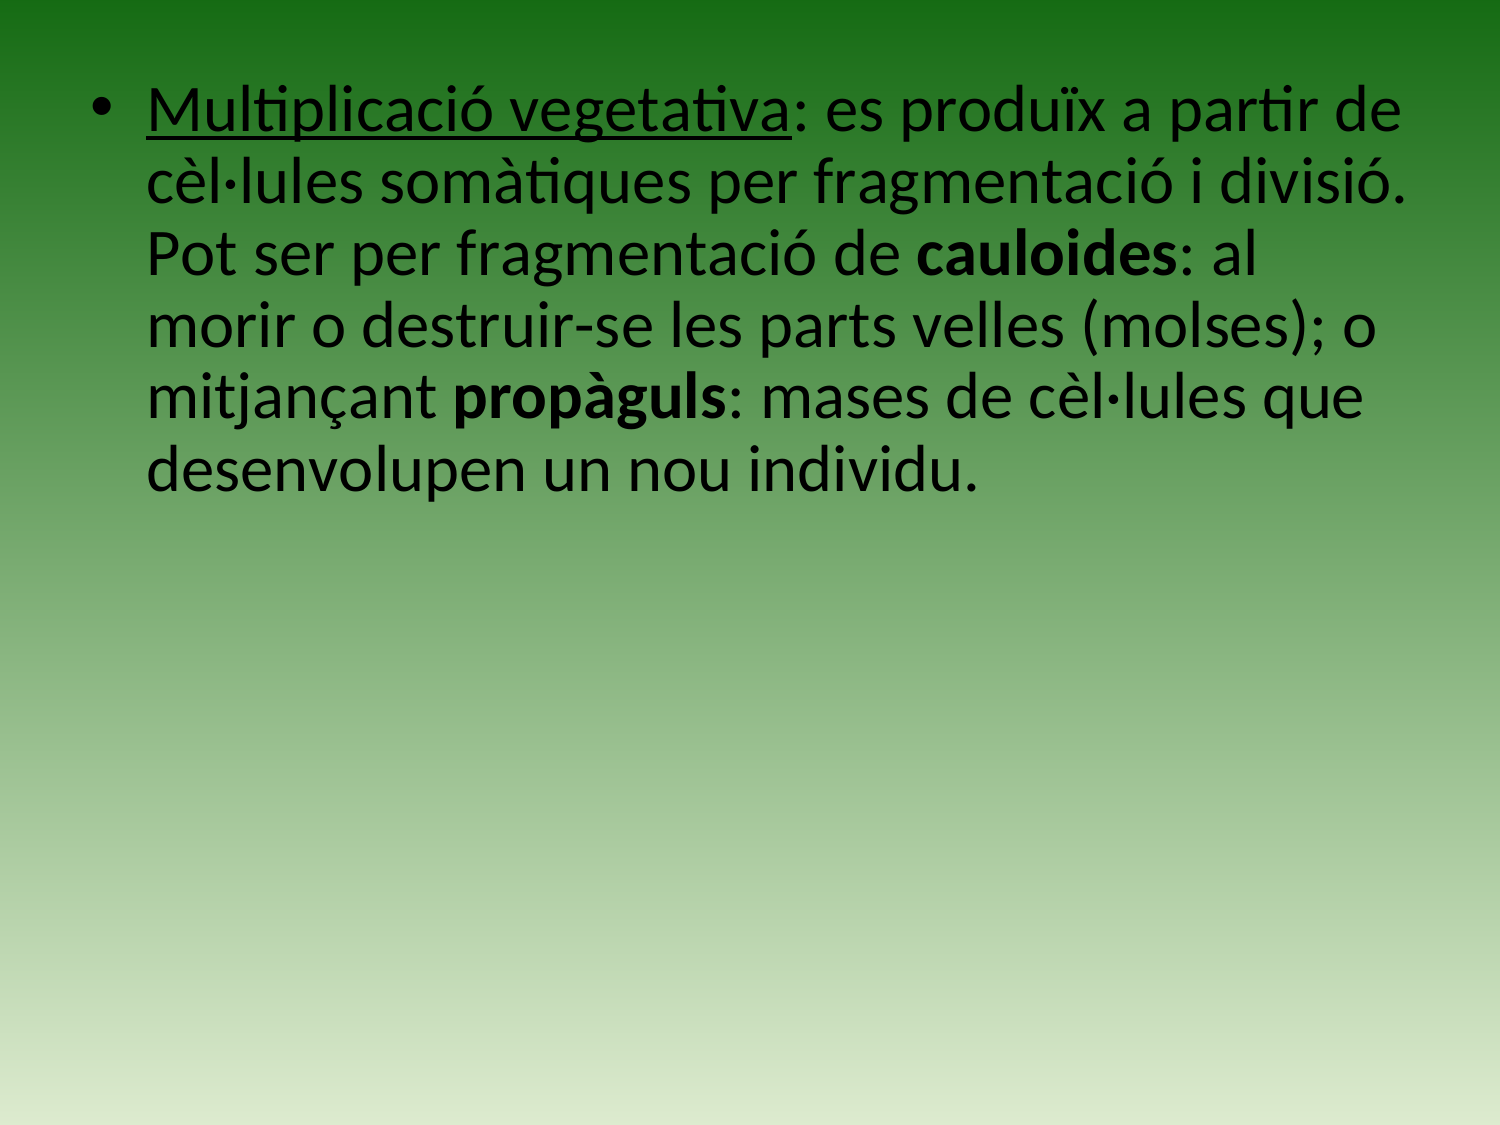

# Multiplicació vegetativa: es produïx a partir de cèl·lules somàtiques per fragmentació i divisió. Pot ser per fragmentació de cauloides: al morir o destruir-se les parts velles (molses); o mitjançant propàguls: mases de cèl·lules que desenvolupen un nou individu.